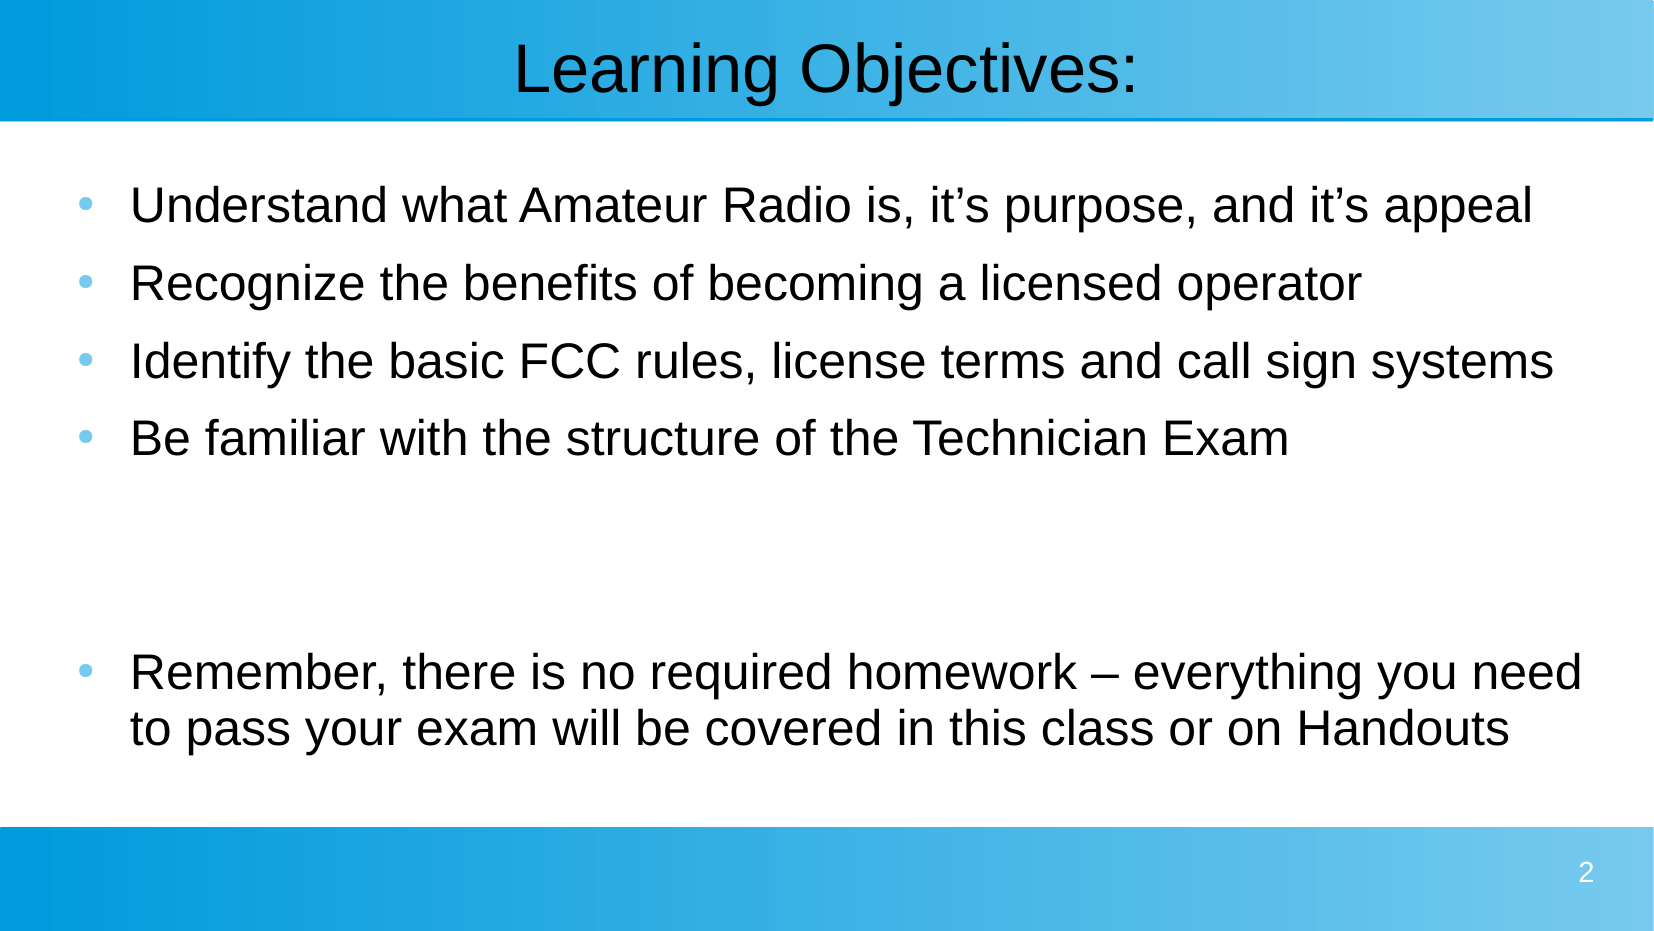

# Learning Objectives:
Understand what Amateur Radio is, it’s purpose, and it’s appeal
Recognize the benefits of becoming a licensed operator
Identify the basic FCC rules, license terms and call sign systems
Be familiar with the structure of the Technician Exam
Remember, there is no required homework – everything you need to pass your exam will be covered in this class or on Handouts
2